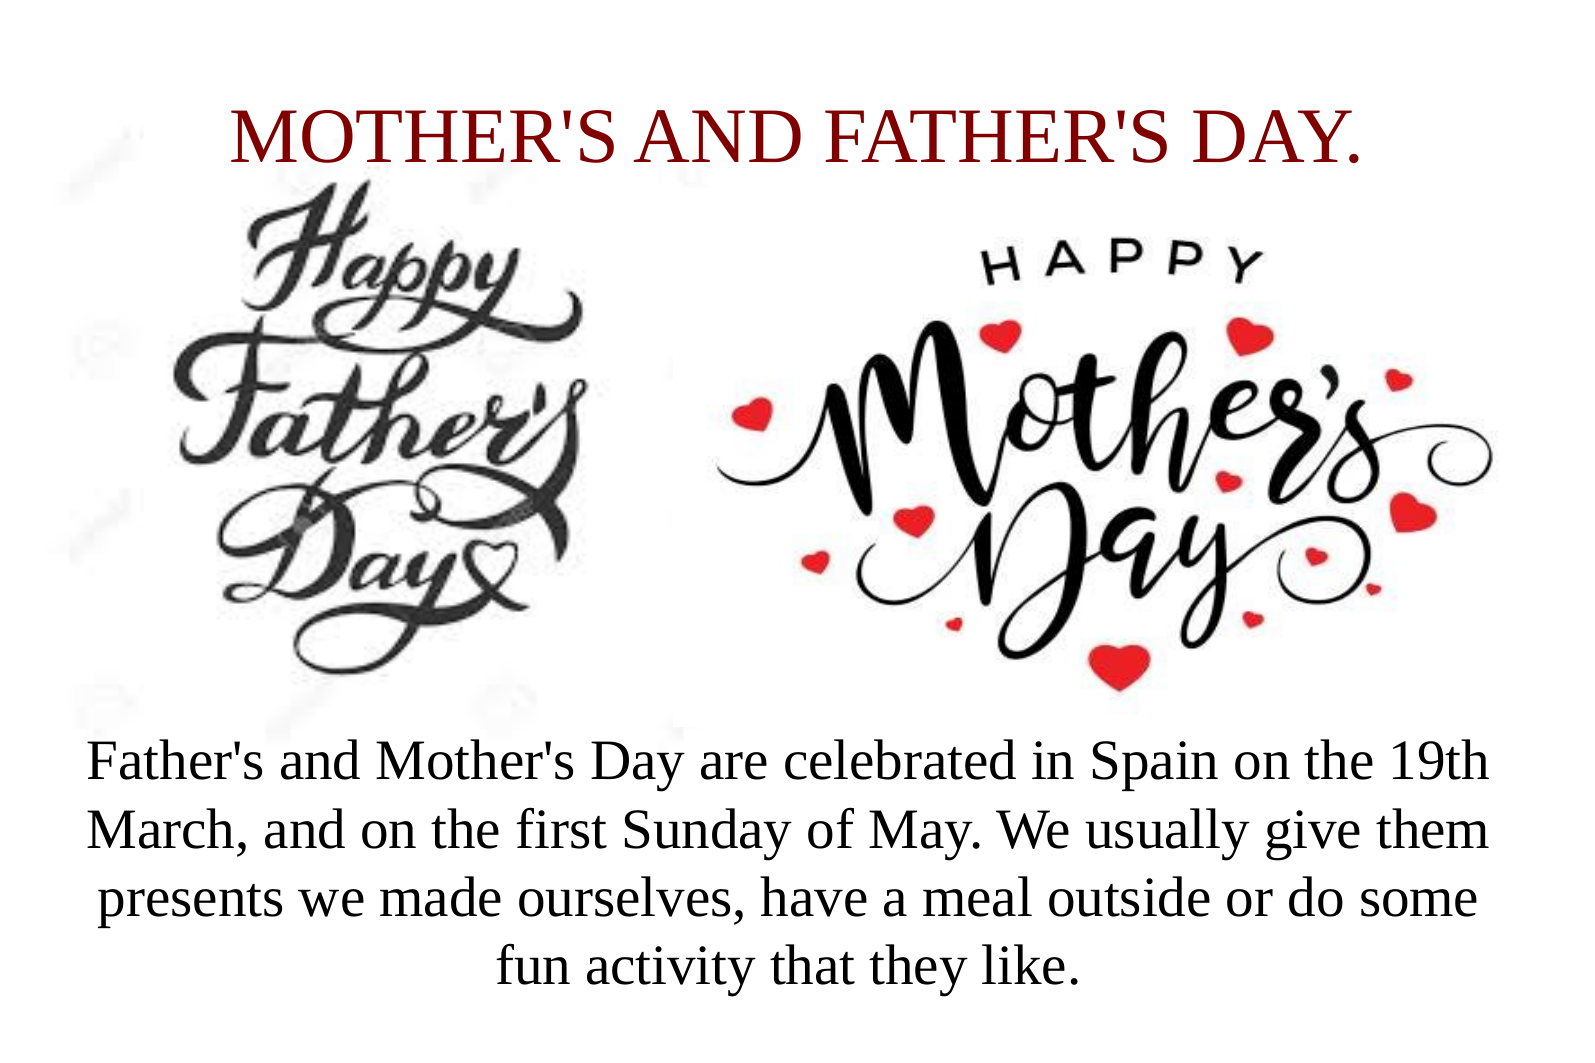

# MOTHER'S AND FATHER'S DAY.
Father's and Mother's Day are celebrated in Spain on the 19th March, and on the first Sunday of May. We usually give them presents we made ourselves, have a meal outside or do some fun activity that they like.